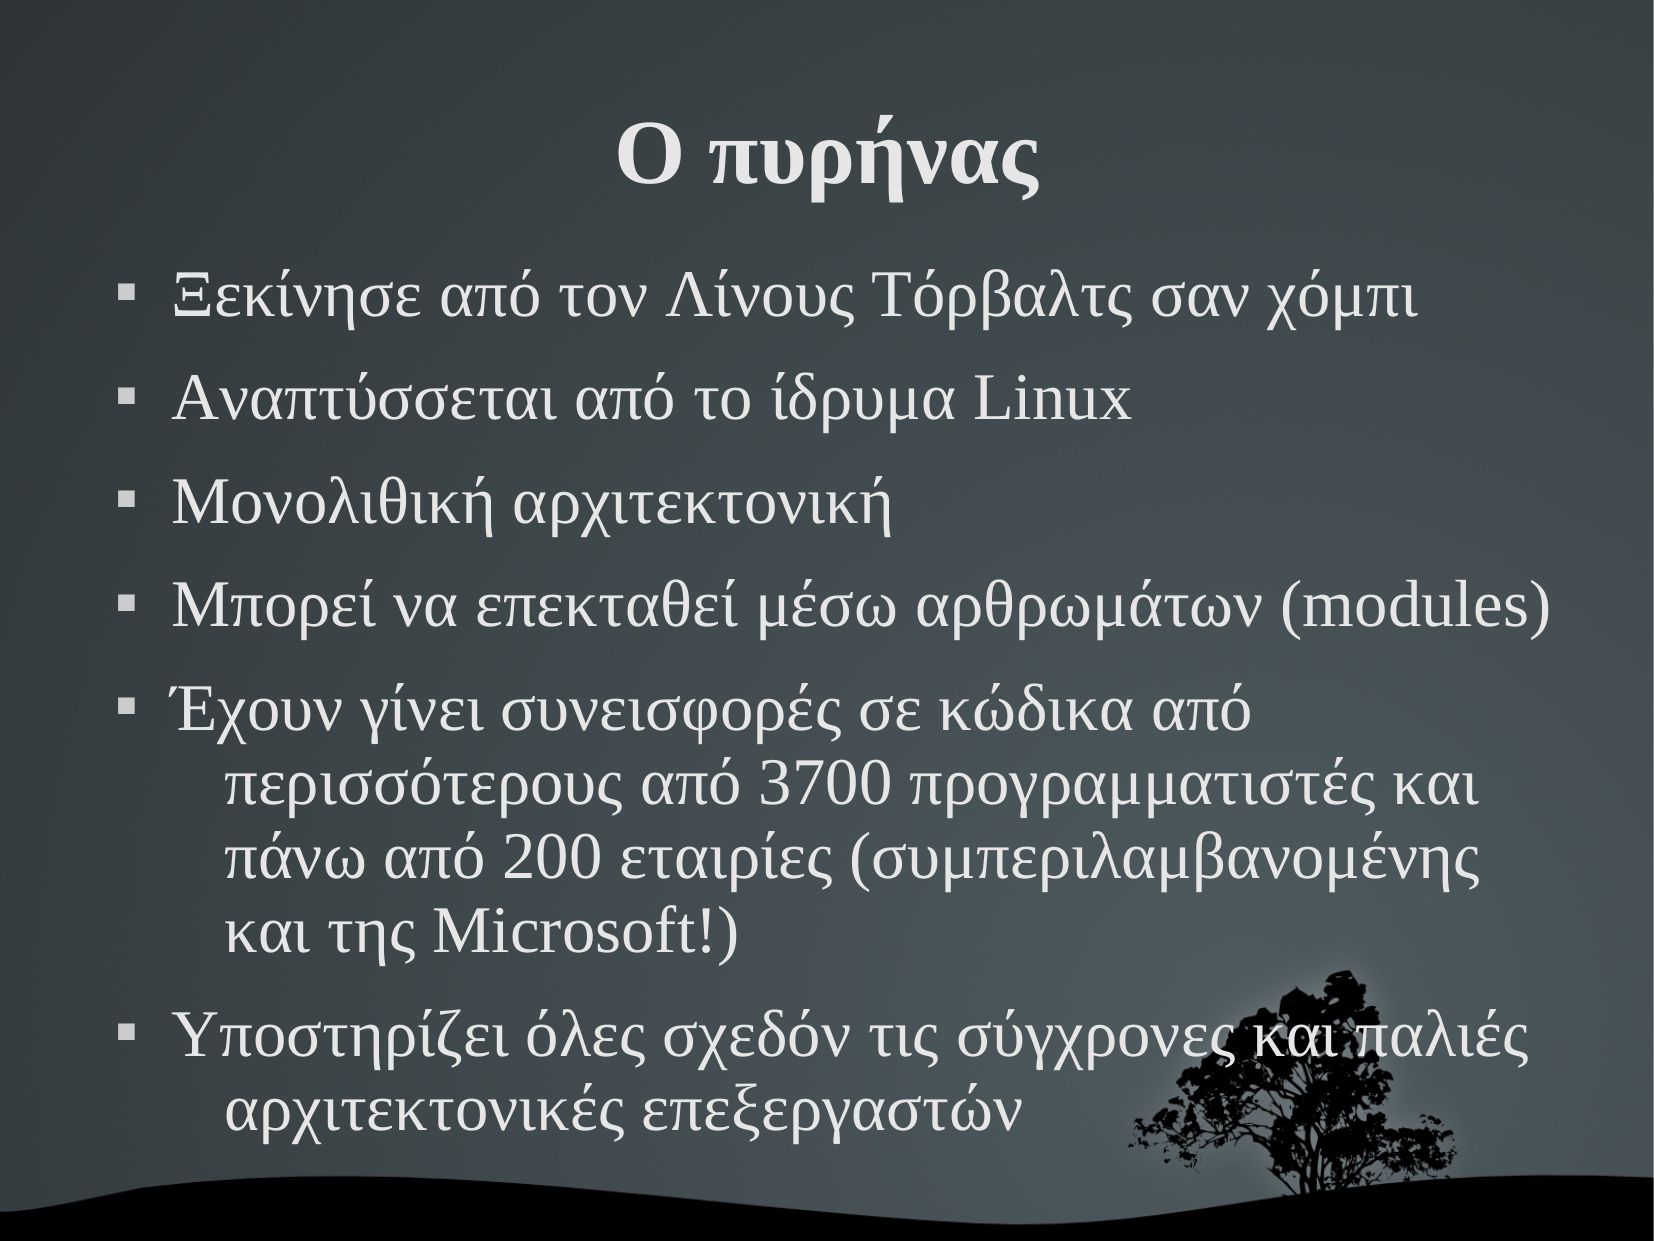

# Ο πυρήνας
Ξεκίνησε από τον Λίνους Τόρβαλτς σαν χόμπι
Αναπτύσσεται από το ίδρυμα Linux
Μονολιθική αρχιτεκτονική
Μπορεί να επεκταθεί μέσω αρθρωμάτων (modules)
Έχουν γίνει συνεισφορές σε κώδικα από περισσότερους από 3700 προγραμματιστές και πάνω από 200 εταιρίες (συμπεριλαμβανομένης και της Microsoft!)
Υποστηρίζει όλες σχεδόν τις σύγχρονες και παλιές αρχιτεκτονικές επεξεργαστών